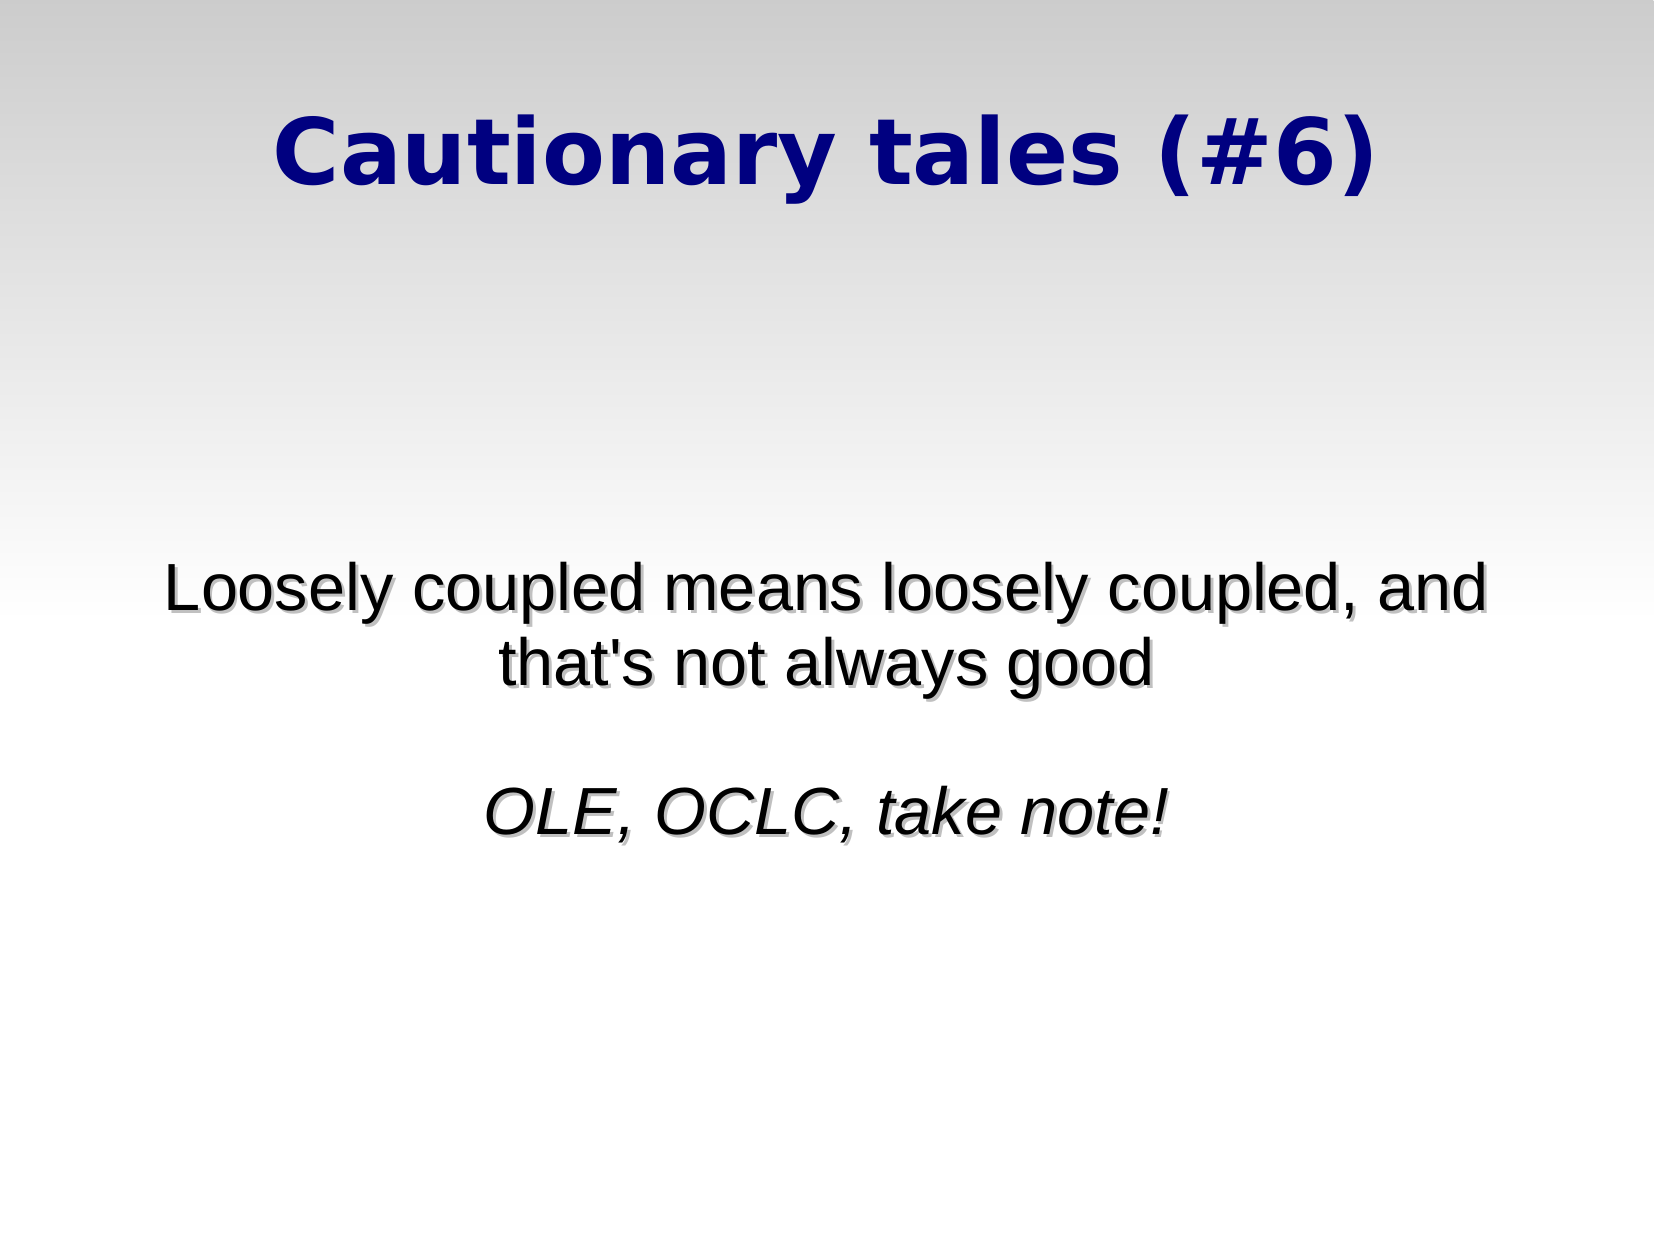

# Cautionary tales (#6)
Loosely coupled means loosely coupled, and that's not always good
OLE, OCLC, take note!